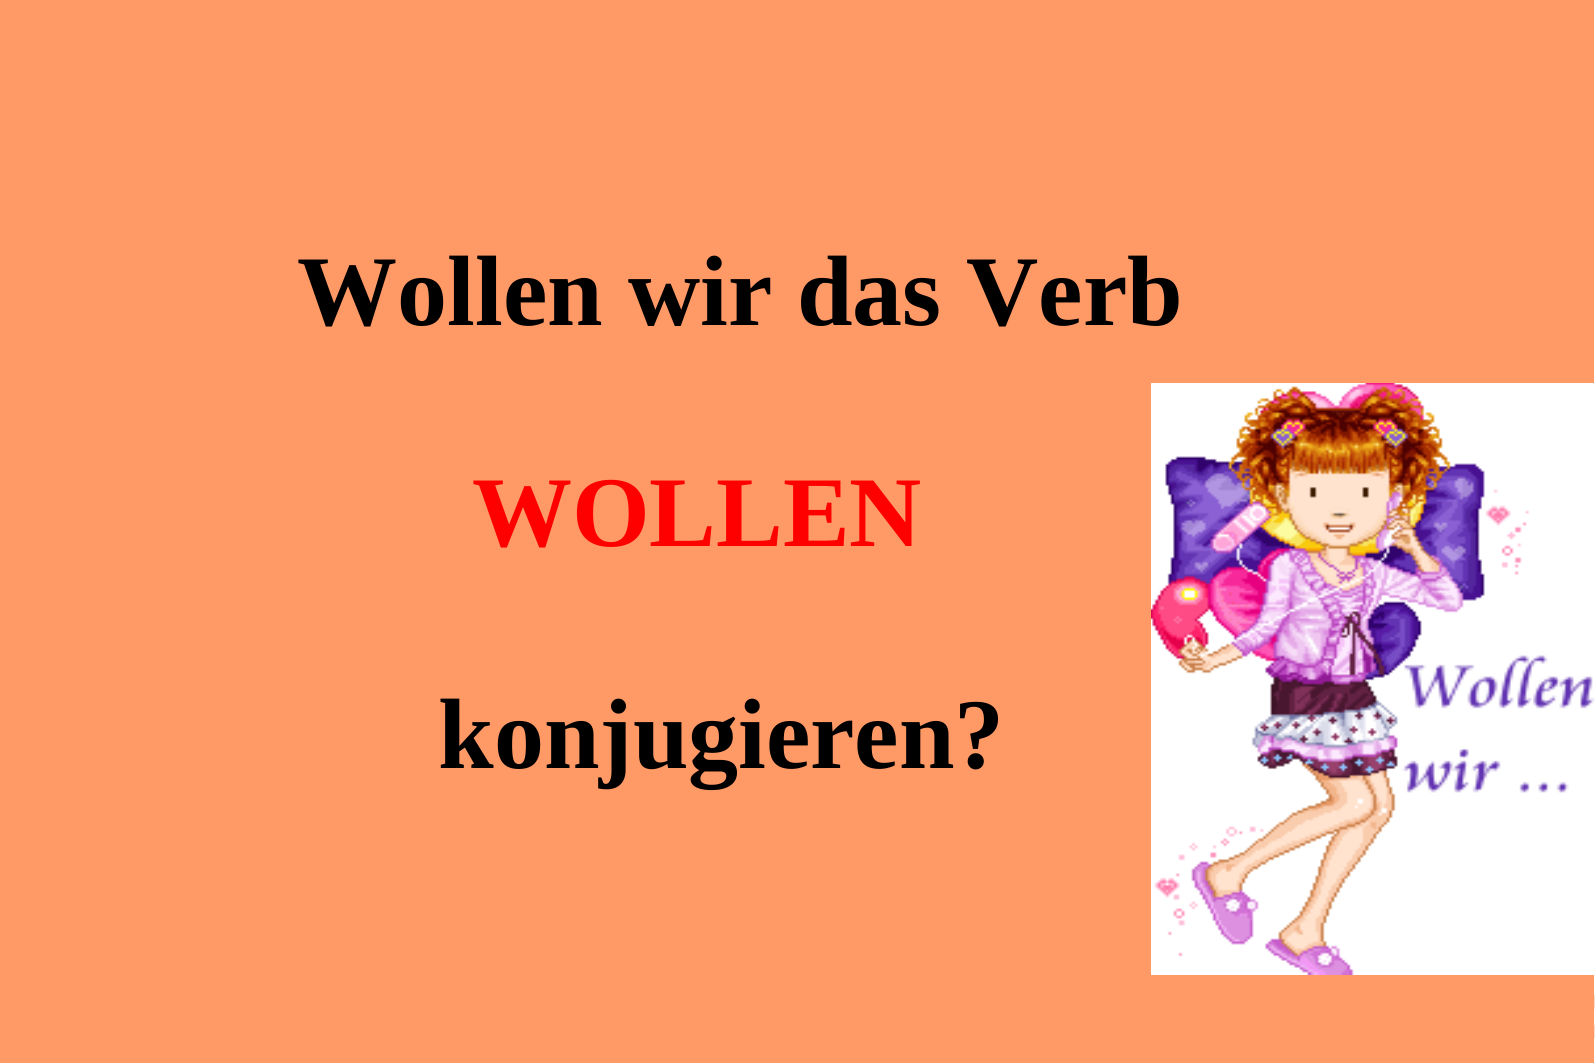

# WOLLEN
 Wollen wir das Verb
WOLLEN
 konjugieren?